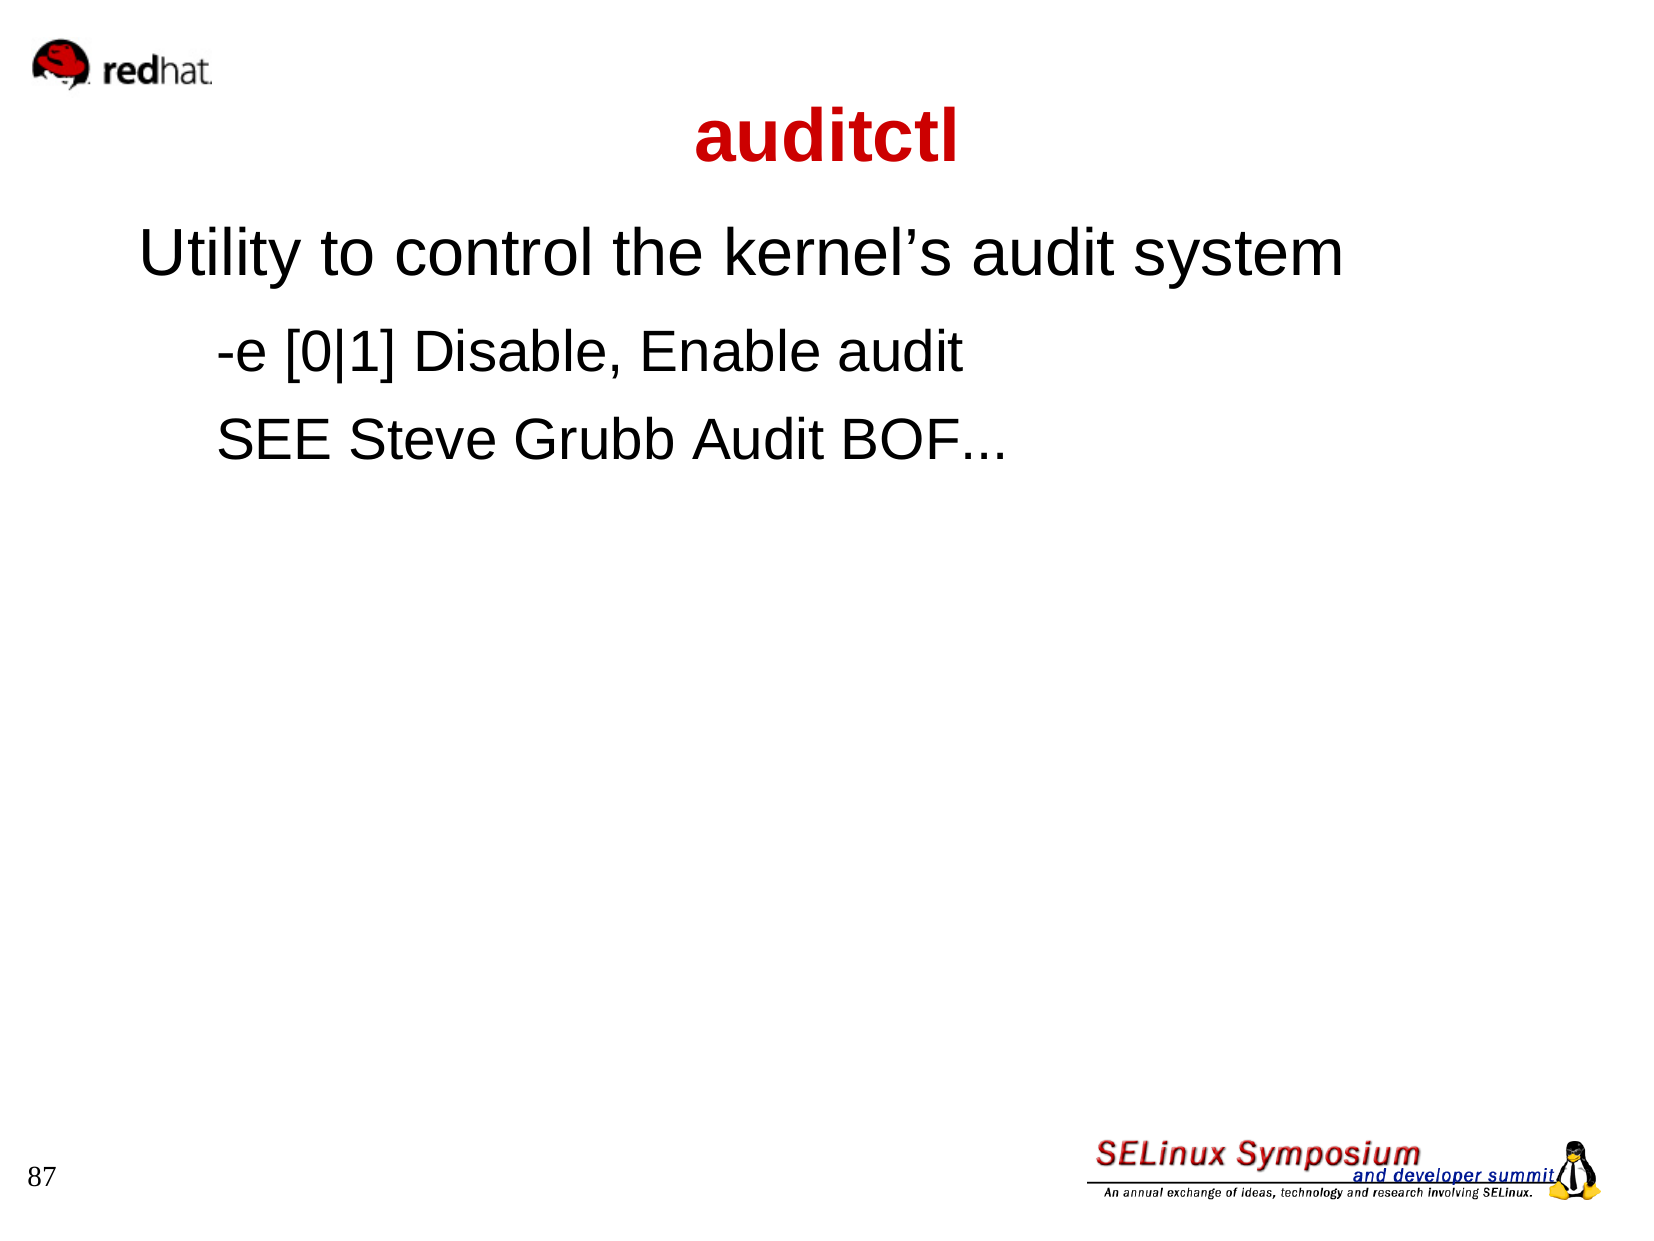

# auditctl
Utility to control the kernel’s audit system
-e [0|1] Disable, Enable audit
SEE Steve Grubb Audit BOF...